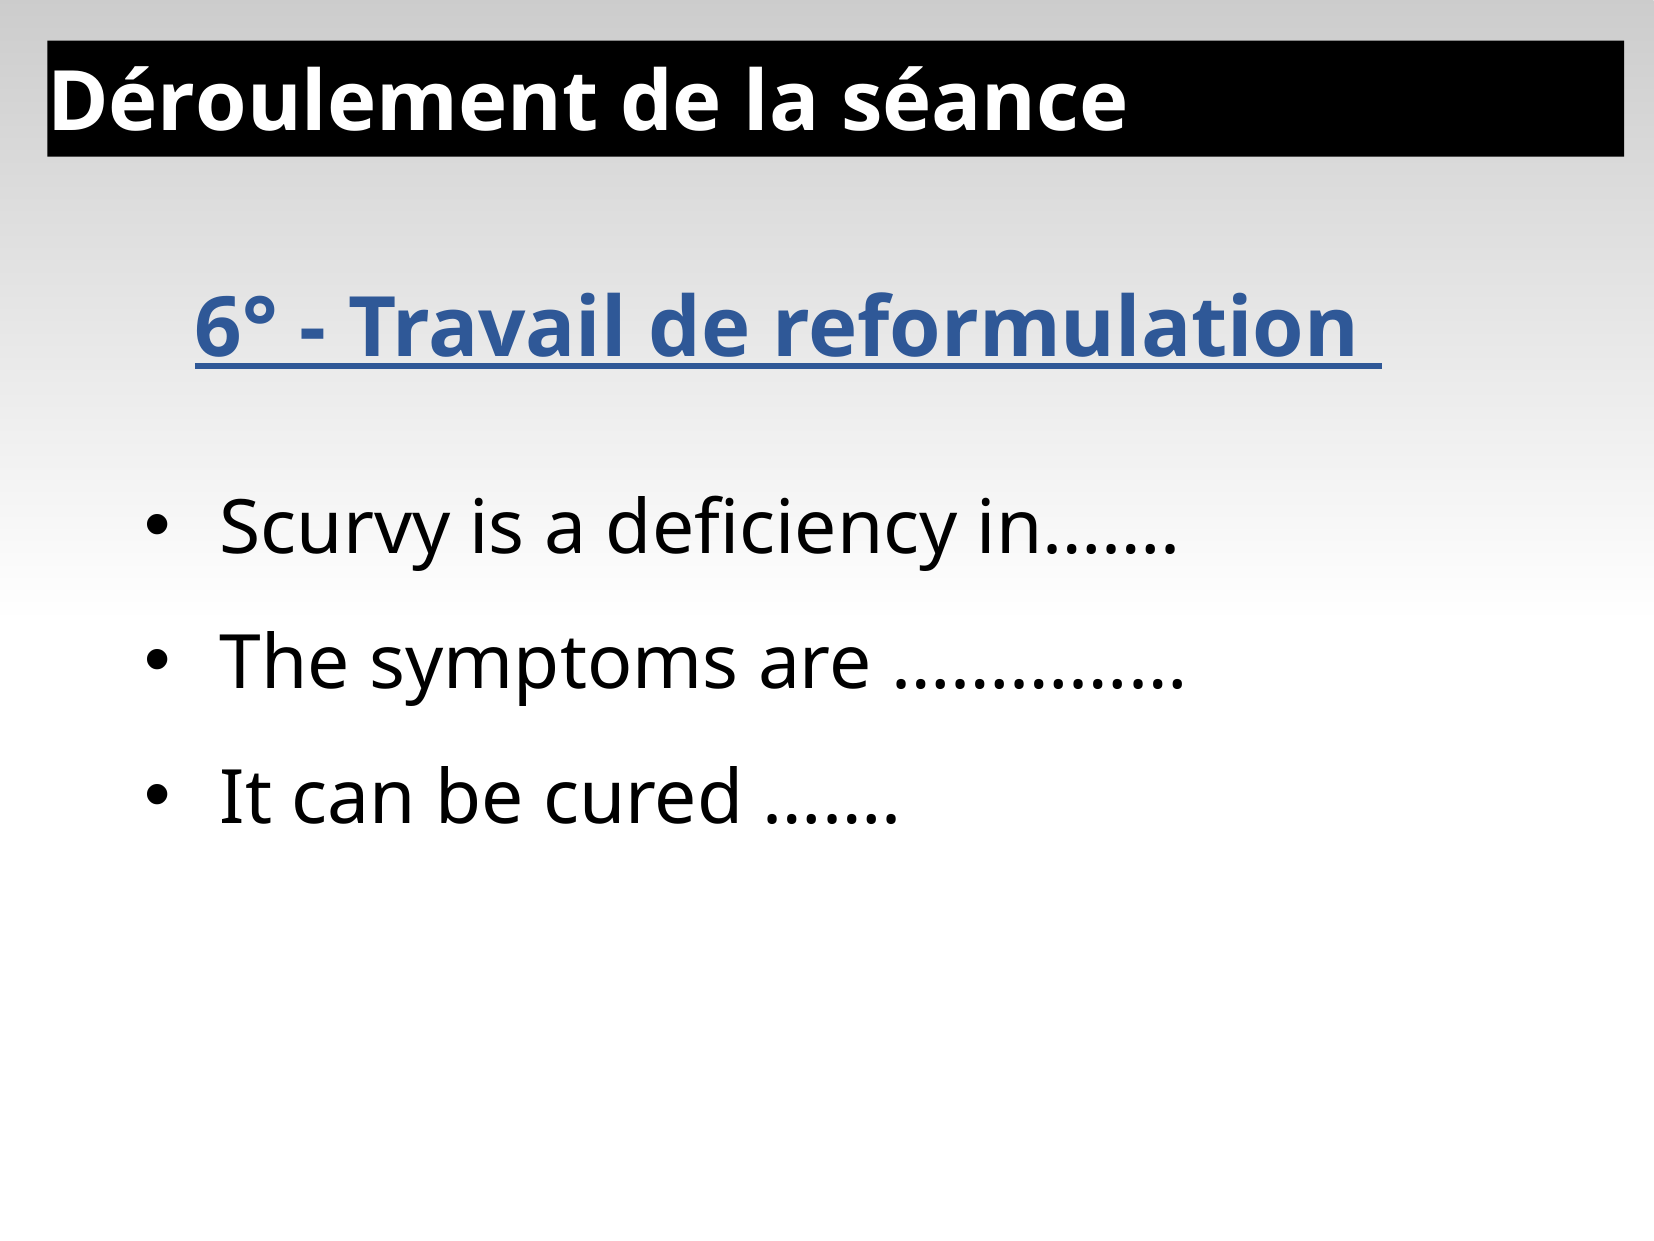

# Déroulement de la séance
6° - Travail de reformulation
Scurvy is a deficiency in…….
The symptoms are ……………
It can be cured …….